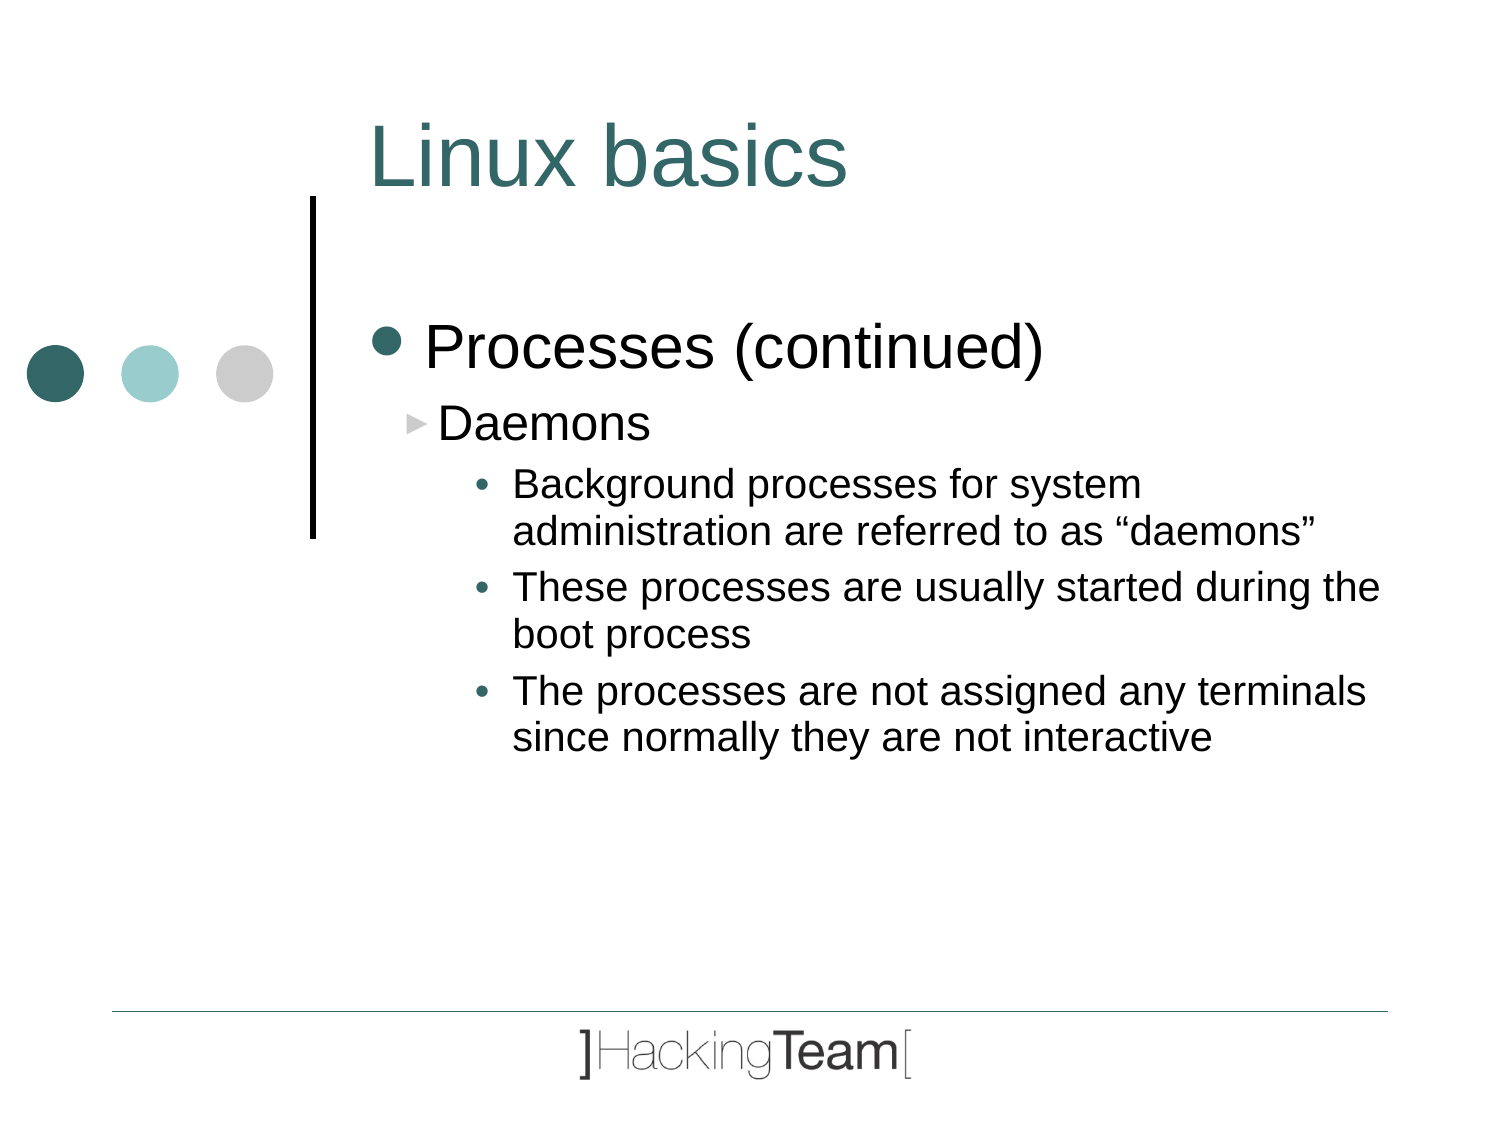

# Linux basics
Processes (continued)
Daemons
Background processes for system administration are referred to as “daemons”
These processes are usually started during the boot process
The processes are not assigned any terminals since normally they are not interactive